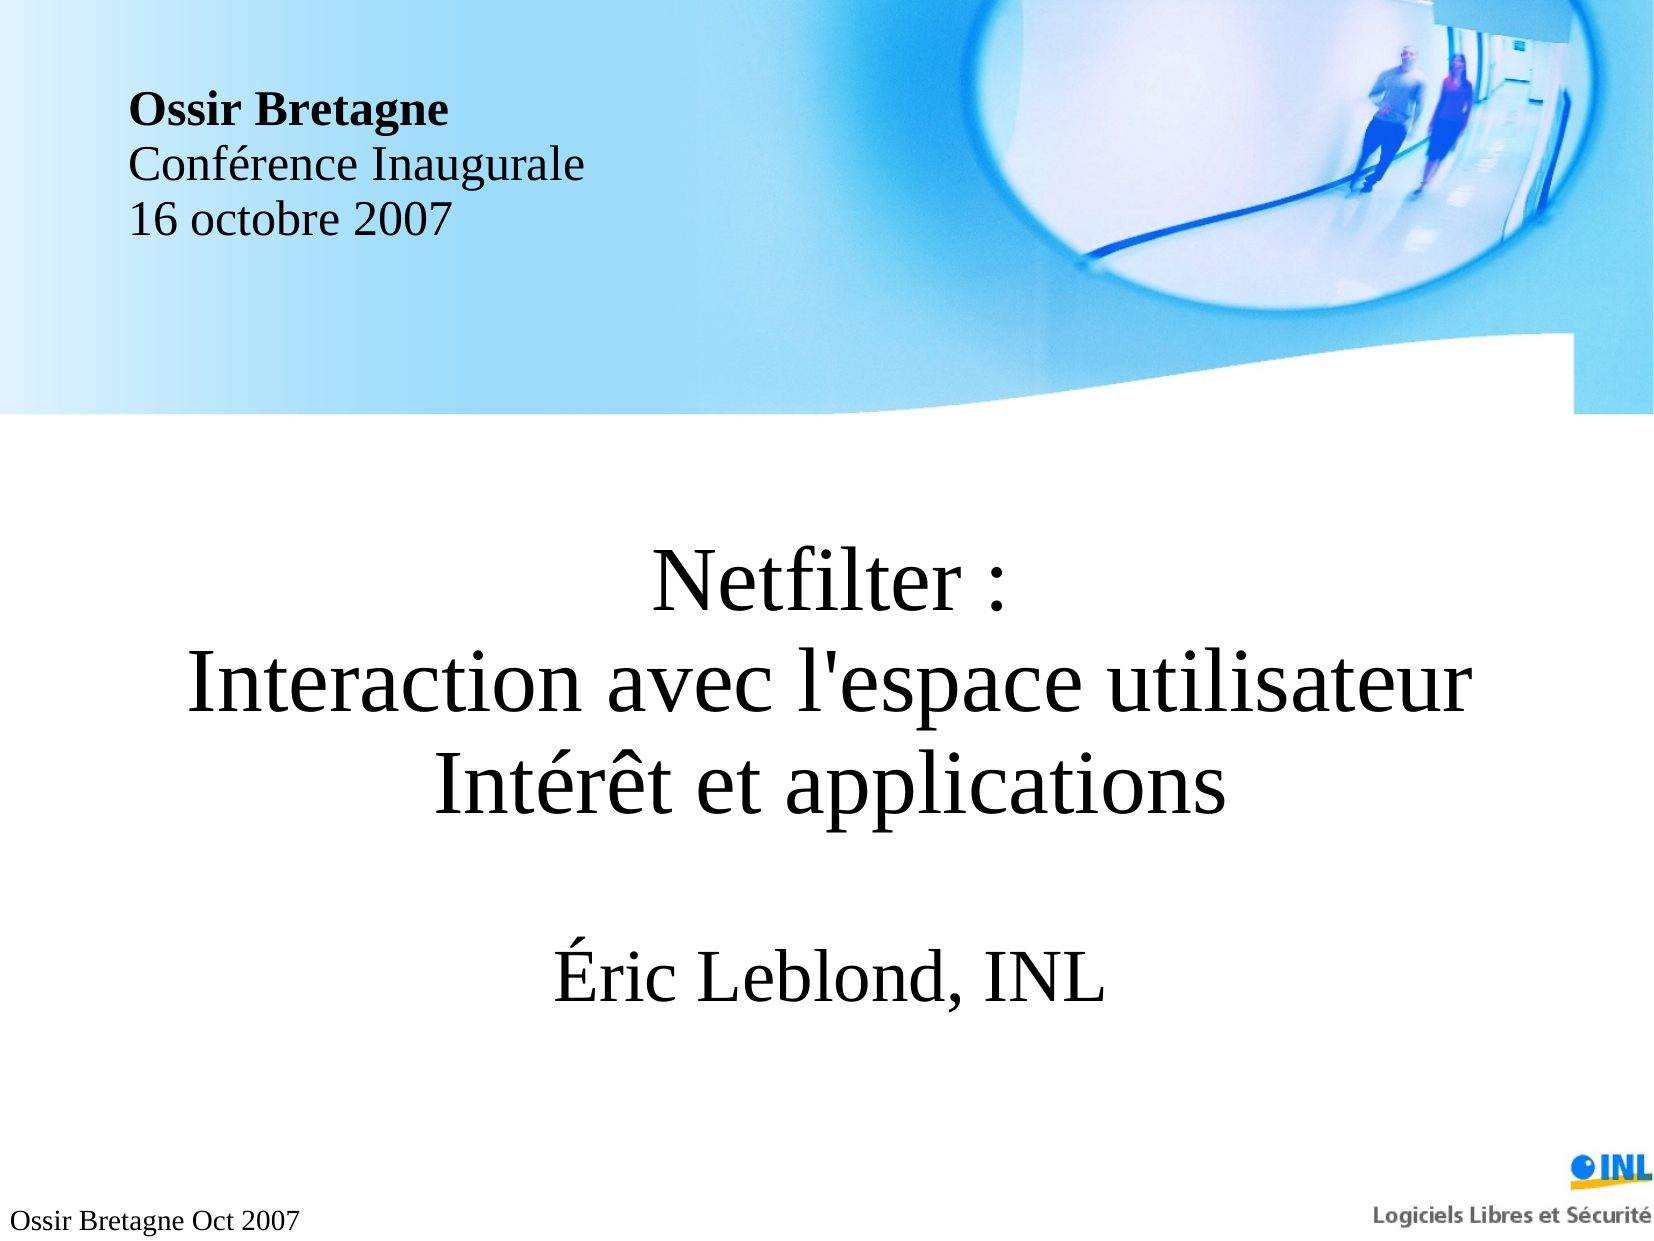

Ossir Bretagne
Conférence Inaugurale
16 octobre 2007
# Netfilter : Interaction avec l'espace utilisateur Intérêt et applications Éric Leblond, INL